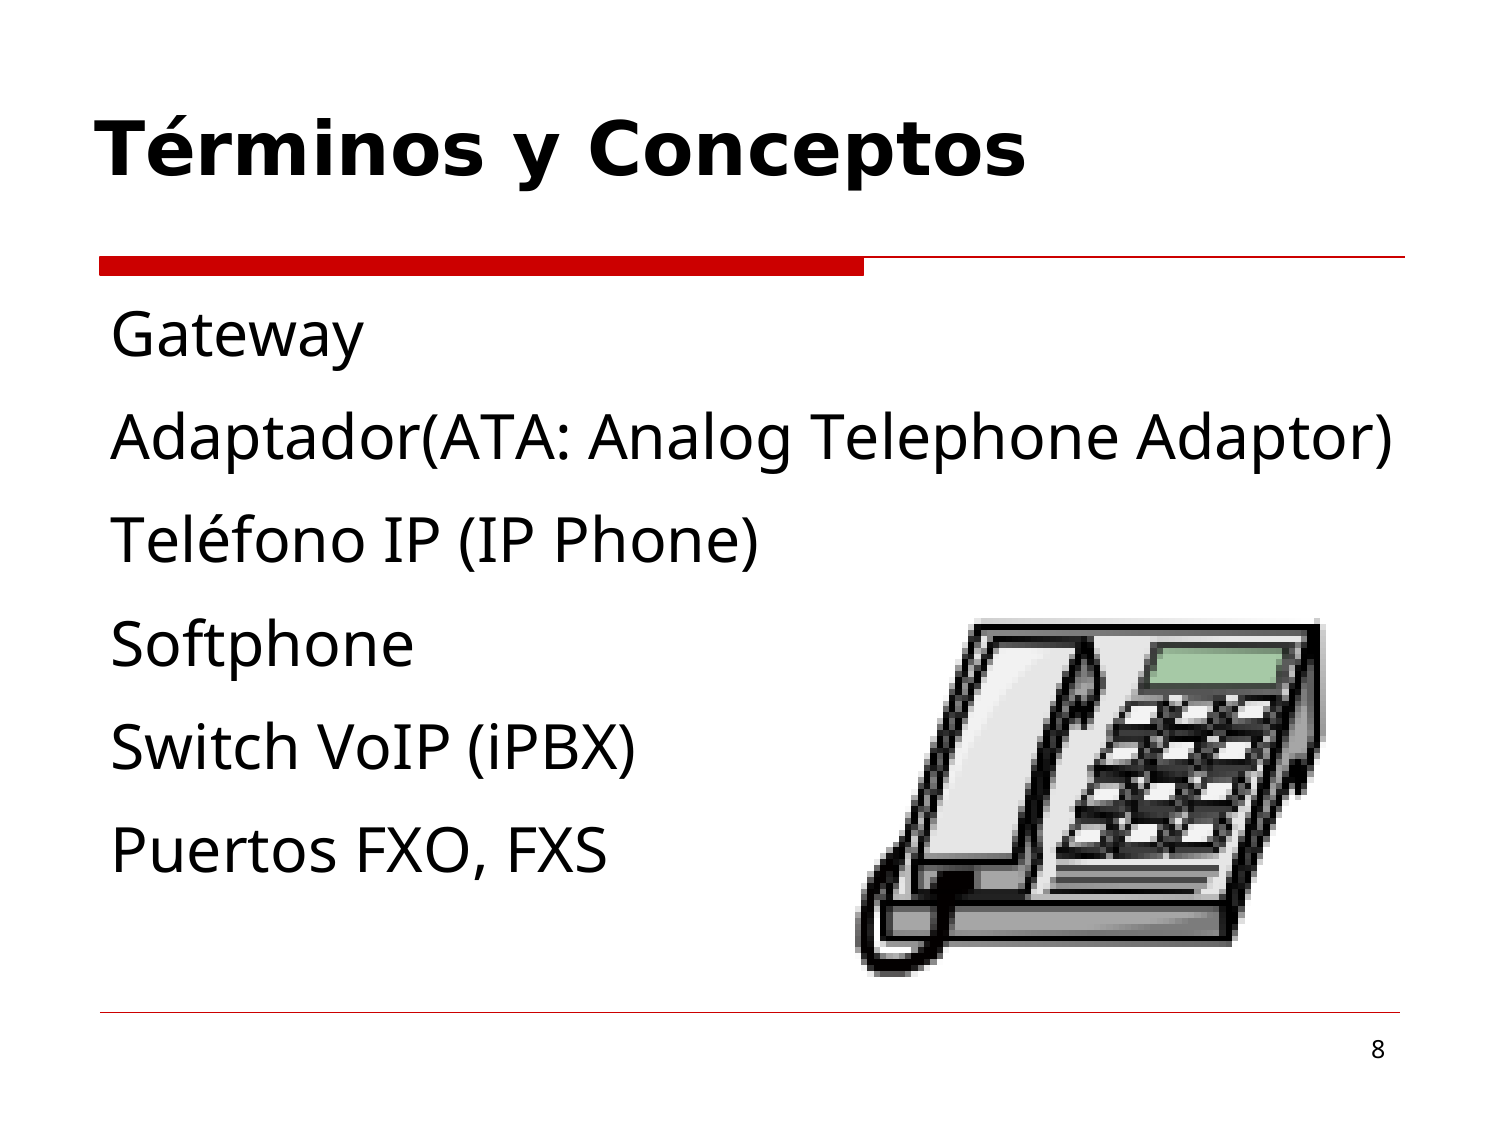

# Términos y Conceptos
Gateway
Adaptador(ATA: Analog Telephone Adaptor)
Teléfono IP (IP Phone)
Softphone
Switch VoIP (iPBX)
Puertos FXO, FXS